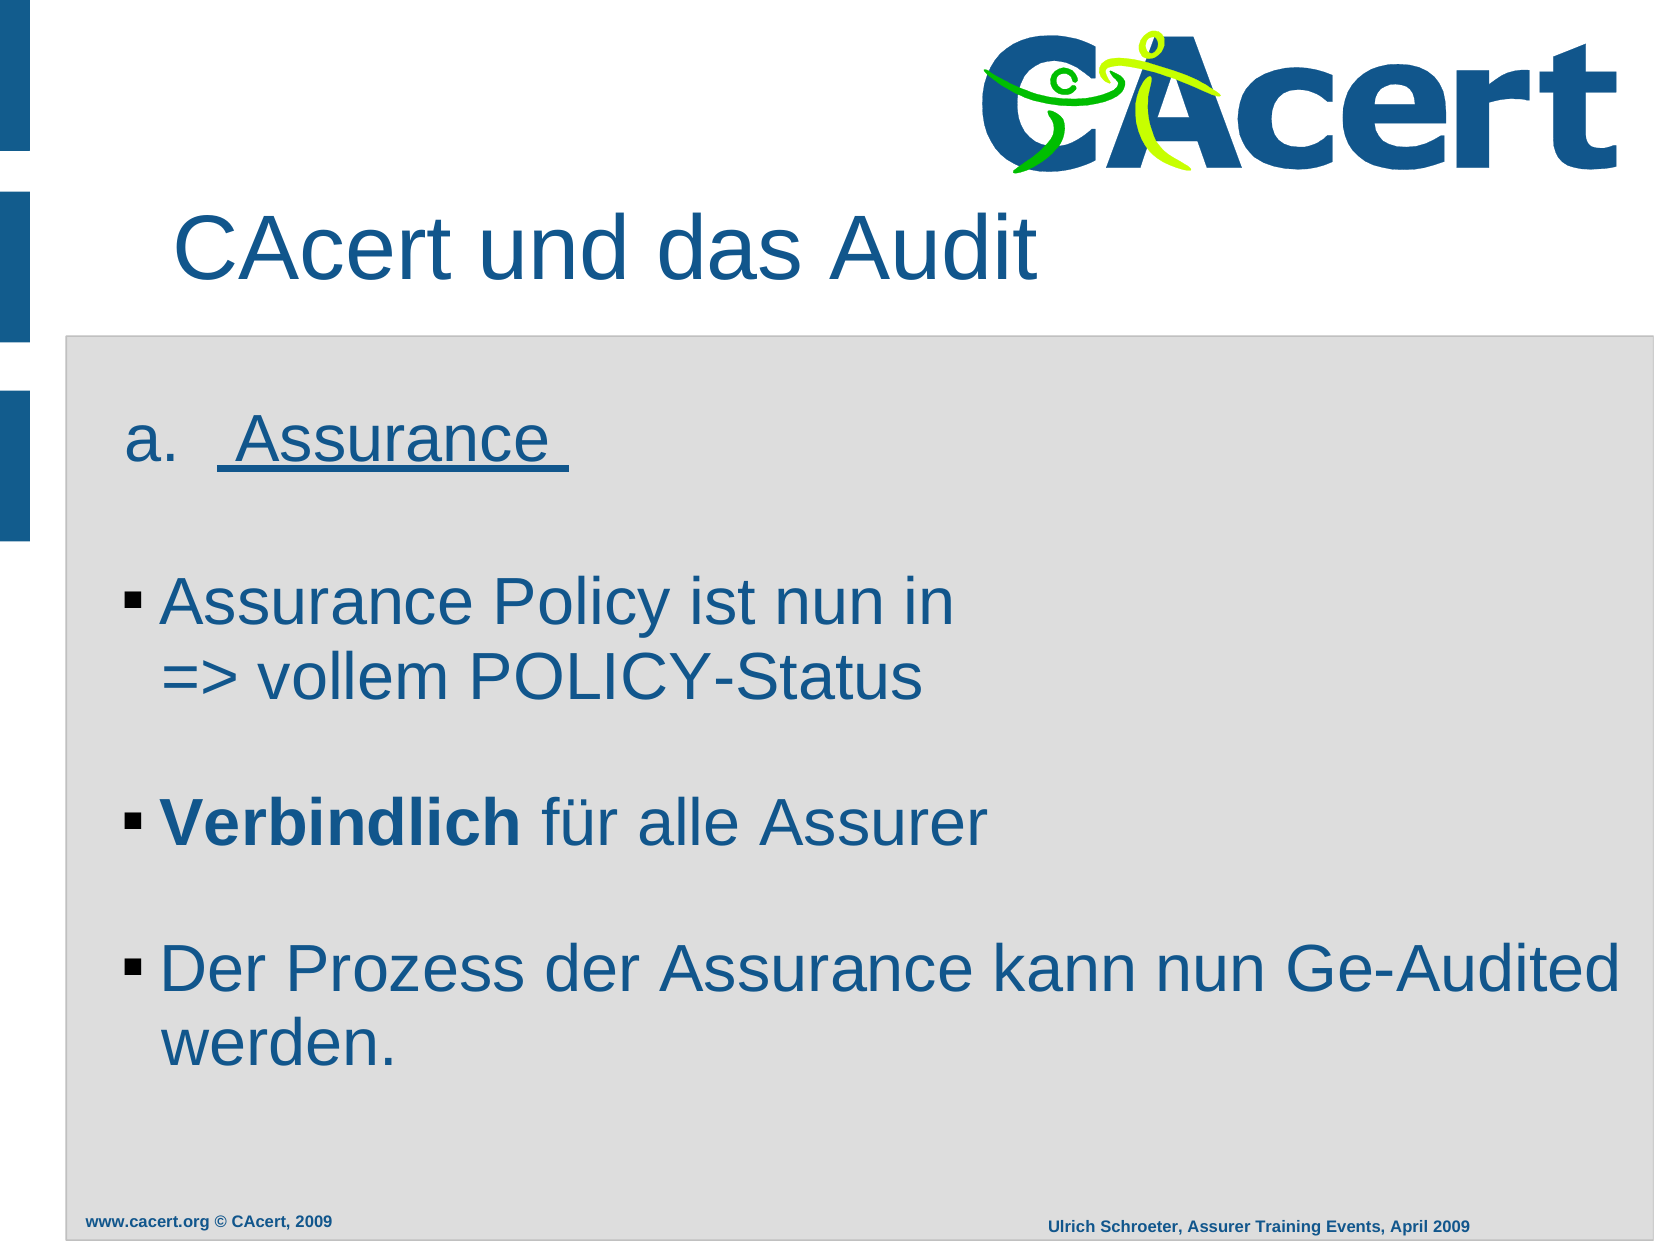

CAcert und das Audit
a. Assurance
 Assurance Policy ist nun in
 => vollem POLICY-Status
 Verbindlich für alle Assurer
 Der Prozess der Assurance kann nun Ge-Audited
 werden.